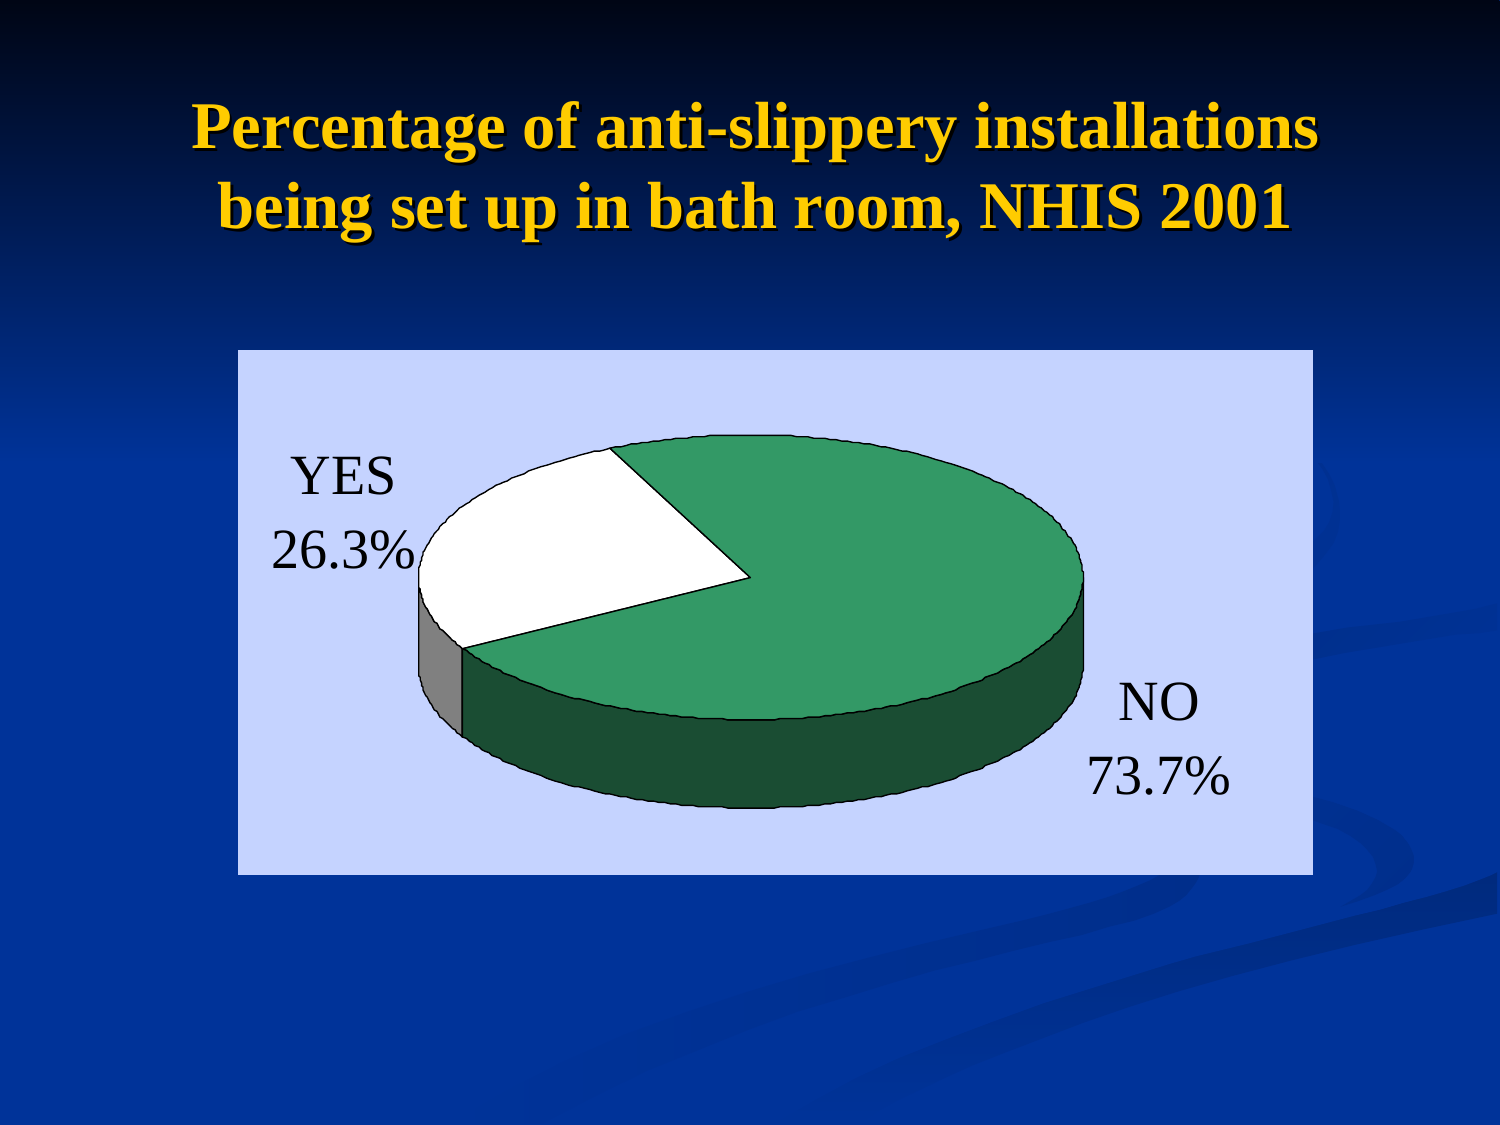

# Percentage of anti-slippery installations being set up in bath room, NHIS 2001